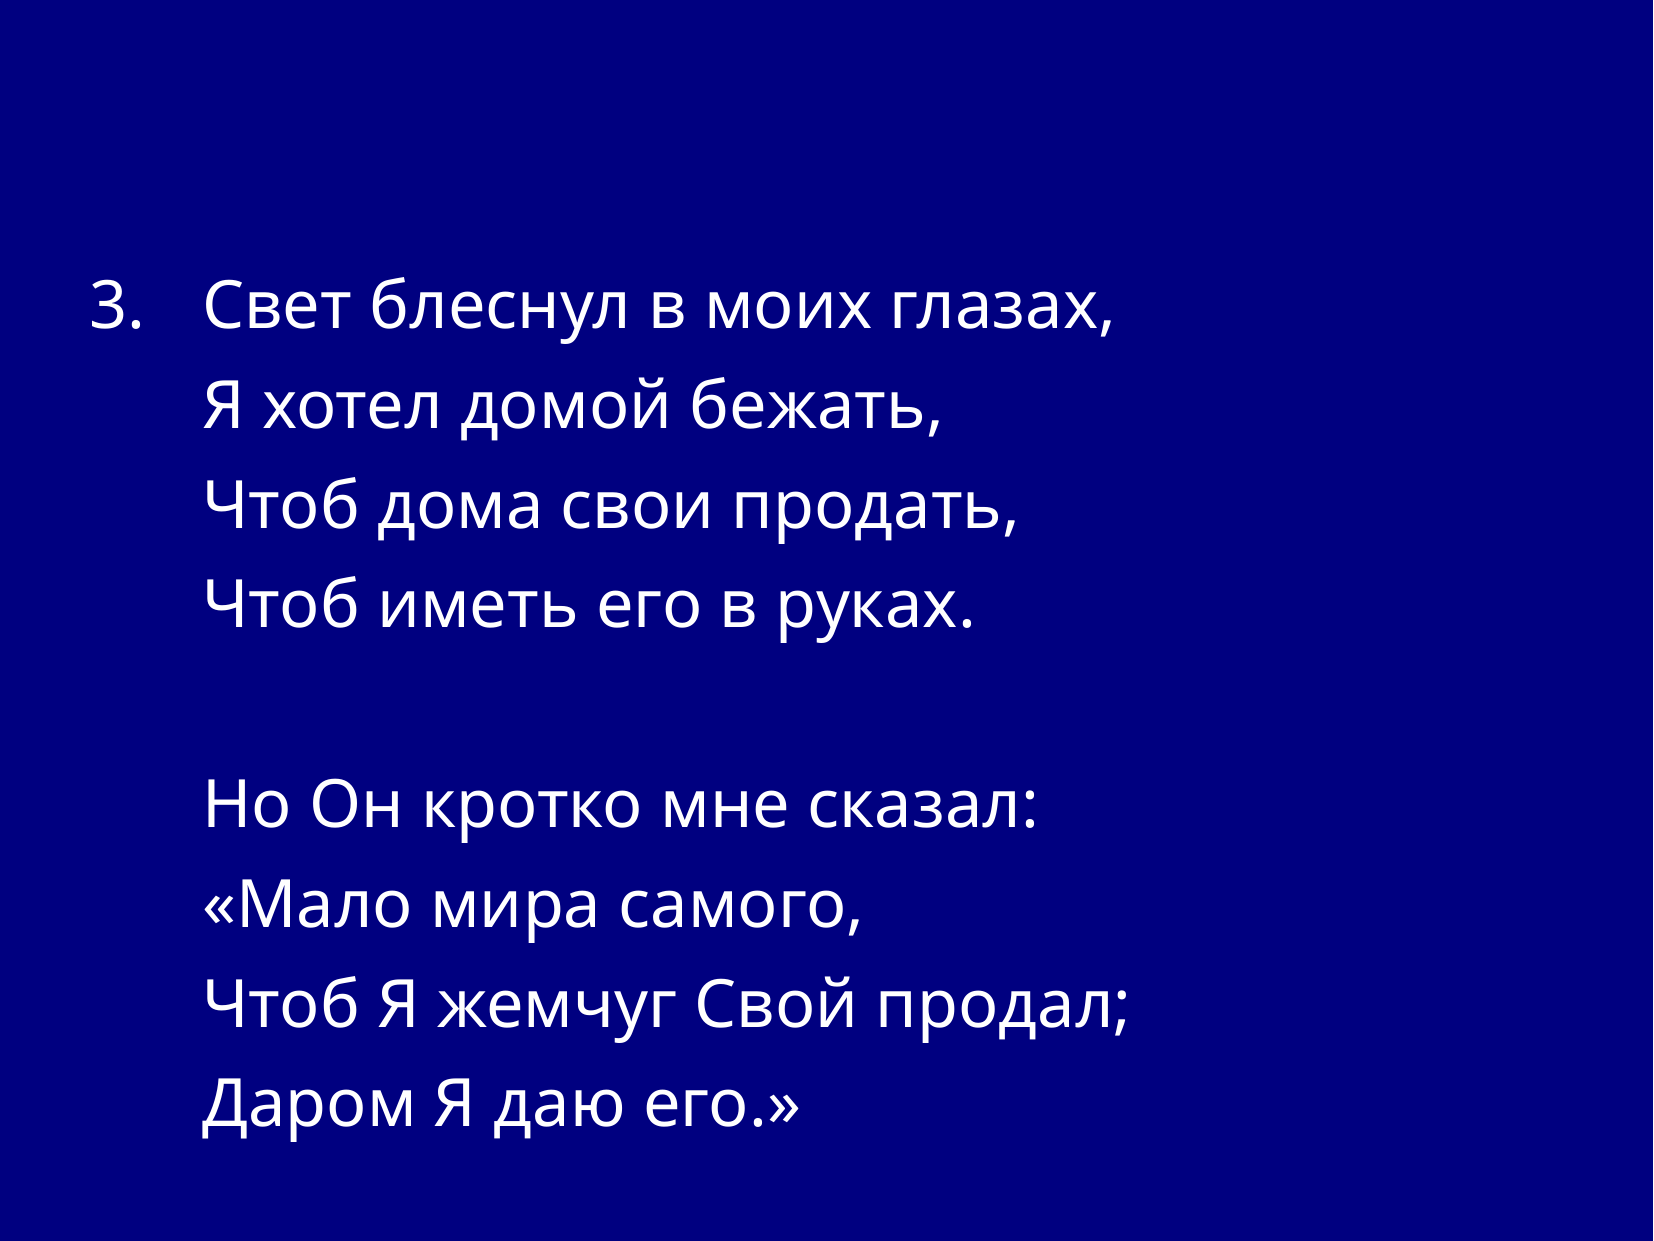

3.	Свет блеснул в моих глазах,
	Я хотел домой бежать,
	Чтоб дома свои продать,
	Чтоб иметь его в руках.
	Но Он кротко мне сказал:
	«Мало мира самого,
	Чтоб Я жемчуг Свой продал;
	Даром Я даю его.»